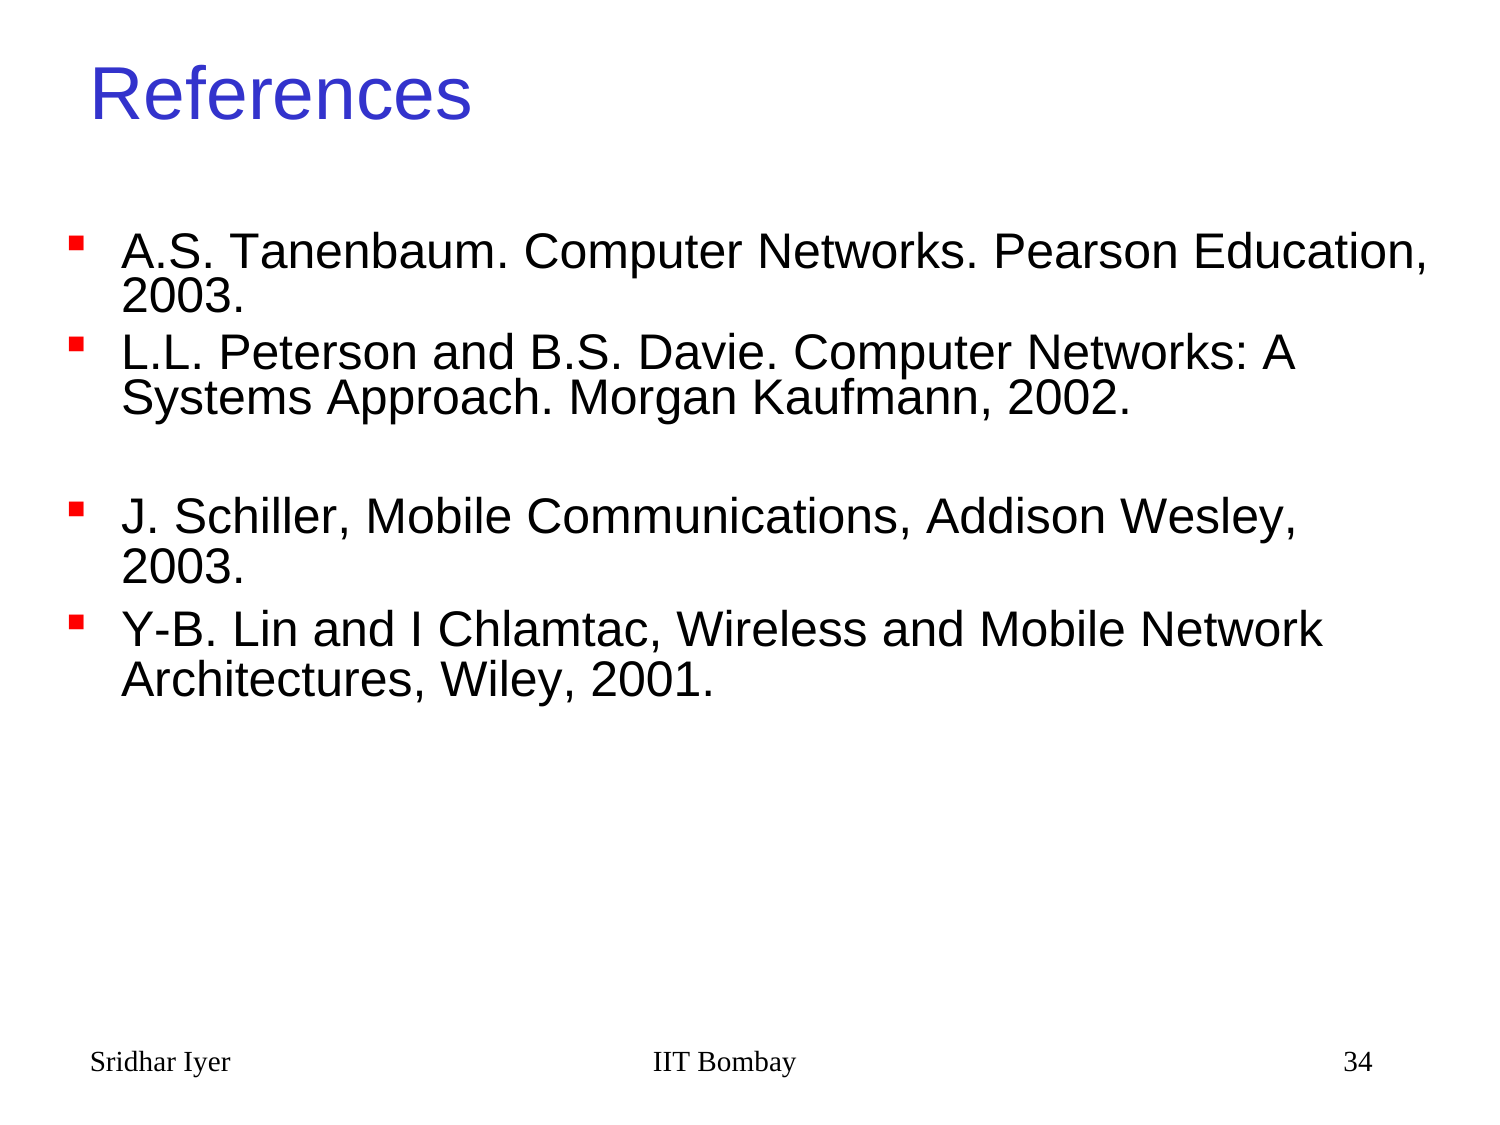

# References
A.S. Tanenbaum. Computer Networks. Pearson Education, 2003.
L.L. Peterson and B.S. Davie. Computer Networks: A Systems Approach. Morgan Kaufmann, 2002.
J. Schiller, Mobile Communications, Addison Wesley, 2003.
Y-B. Lin and I Chlamtac, Wireless and Mobile Network Architectures, Wiley, 2001.
Sridhar Iyer
IIT Bombay
34